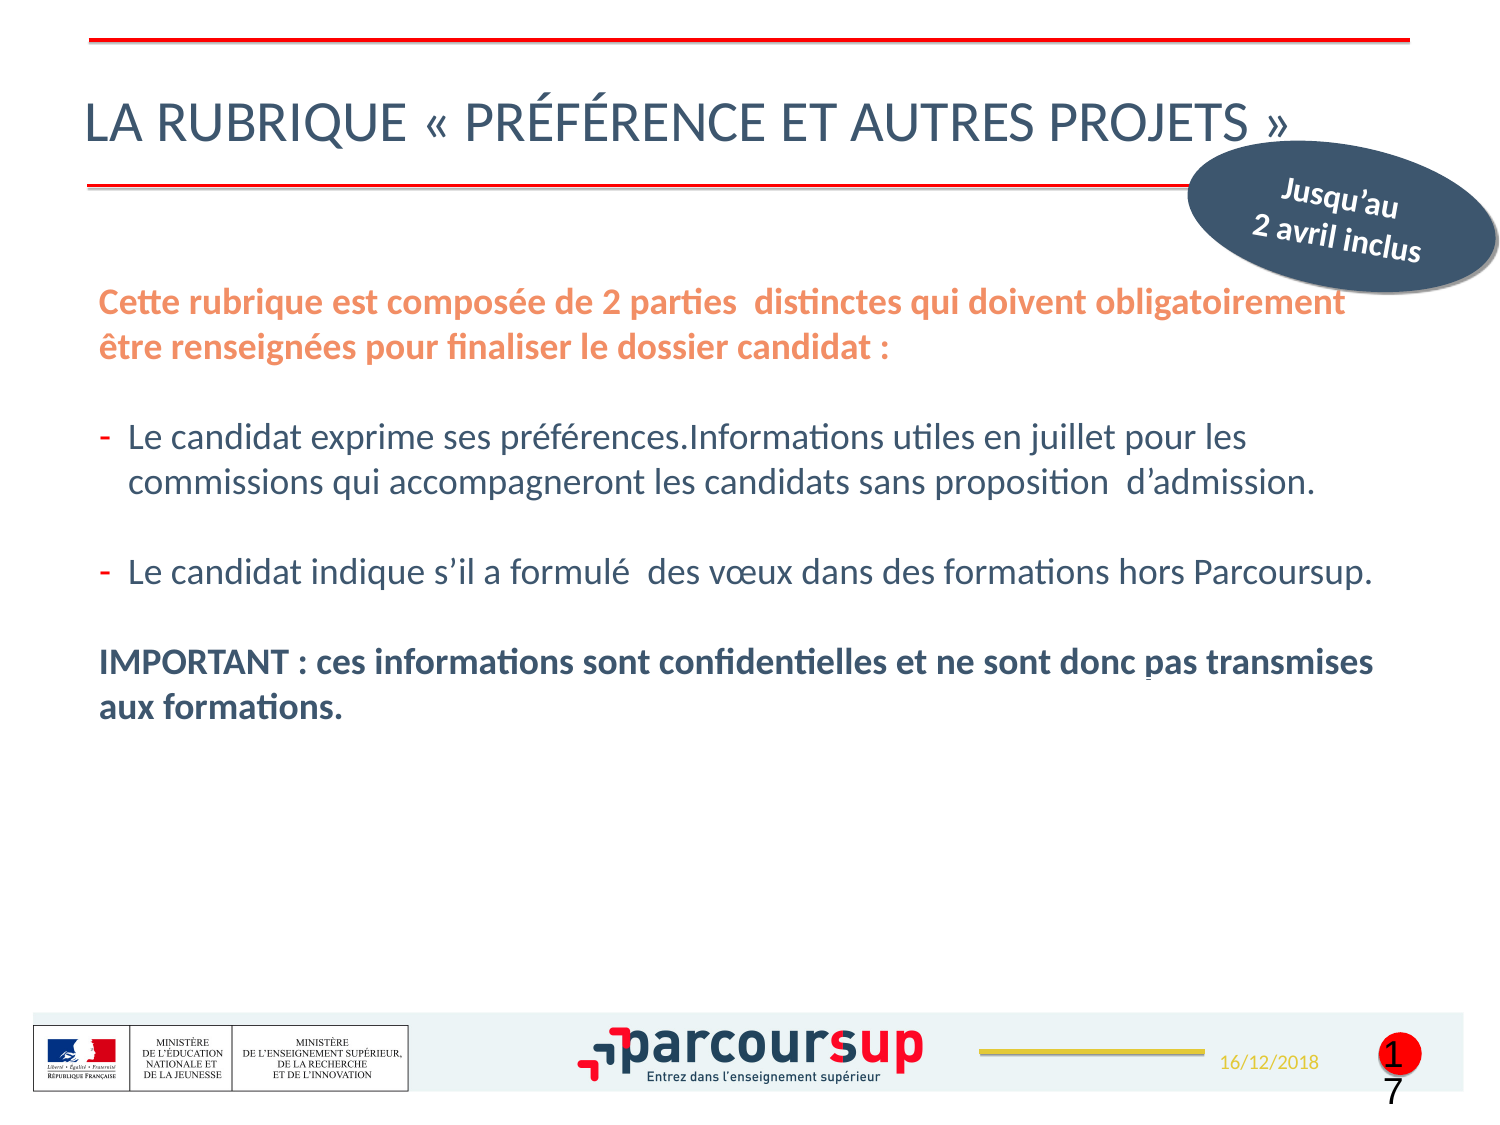

LA rubrique « préférence et autres projets »
Jusqu’au
2 avril inclus
Cette rubrique est composée de 2 parties distinctes qui doivent obligatoirement être renseignées pour finaliser le dossier candidat :
Le candidat exprime ses préférences.Informations utiles en juillet pour les commissions qui accompagneront les candidats sans proposition d’admission.
Le candidat indique s’il a formulé des vœux dans des formations hors Parcoursup.
IMPORTANT : ces informations sont confidentielles et ne sont donc pas transmises aux formations.